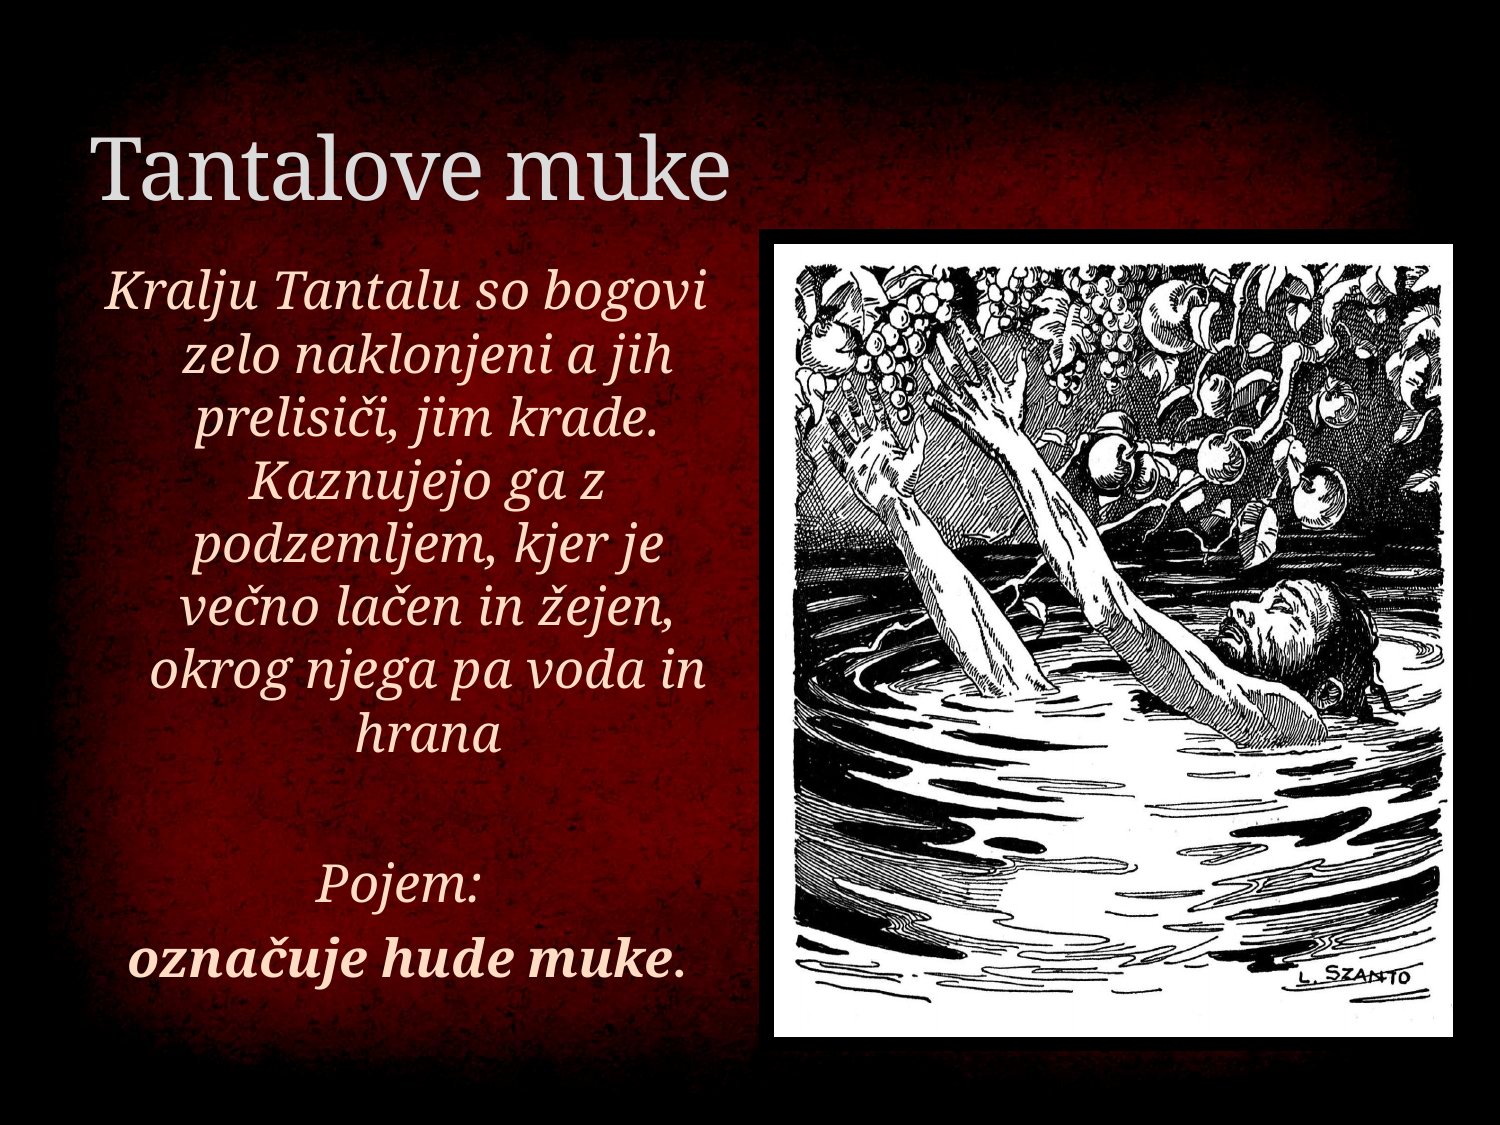

Tantalove muke
# Kralju Tantalu so bogovi zelo naklonjeni a jih prelisiči, jim krade. Kaznujejo ga z podzemljem, kjer je večno lačen in žejen, okrog njega pa voda in hrana
Pojem:
označuje hude muke.